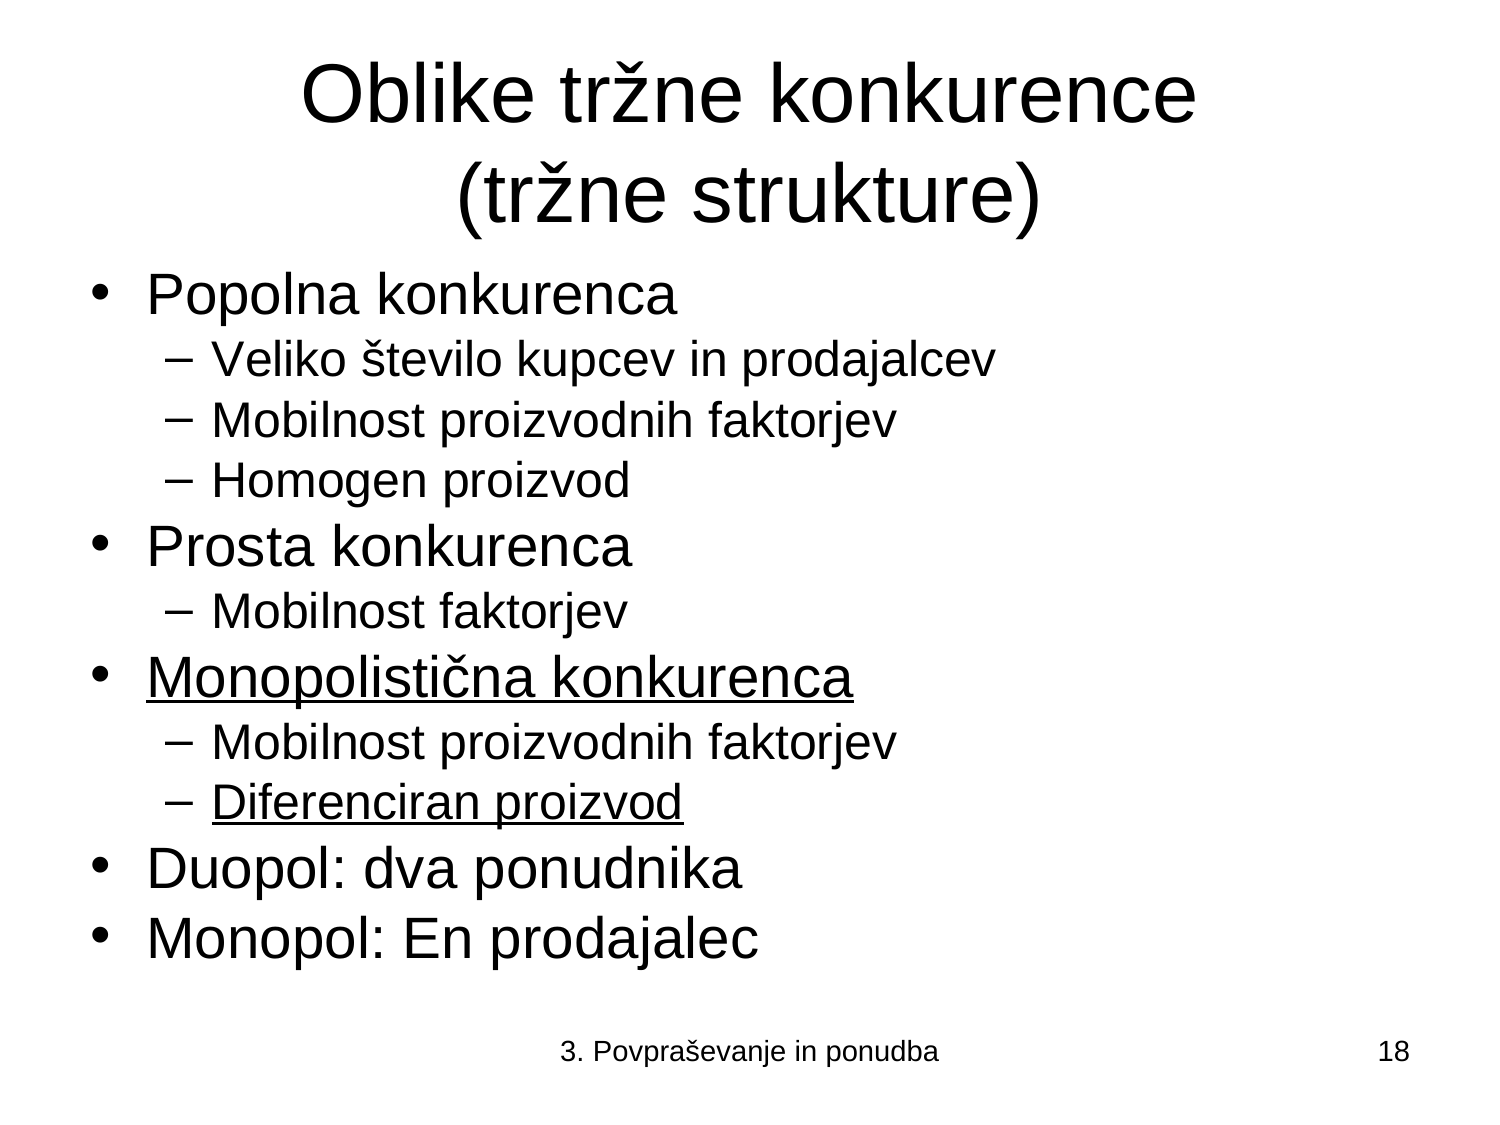

# Oblike tržne konkurence (tržne strukture)
Popolna konkurenca
Veliko število kupcev in prodajalcev
Mobilnost proizvodnih faktorjev
Homogen proizvod
Prosta konkurenca
Mobilnost faktorjev
Monopolistična konkurenca
Mobilnost proizvodnih faktorjev
Diferenciran proizvod
Duopol: dva ponudnika
Monopol: En prodajalec
3. Povpraševanje in ponudba